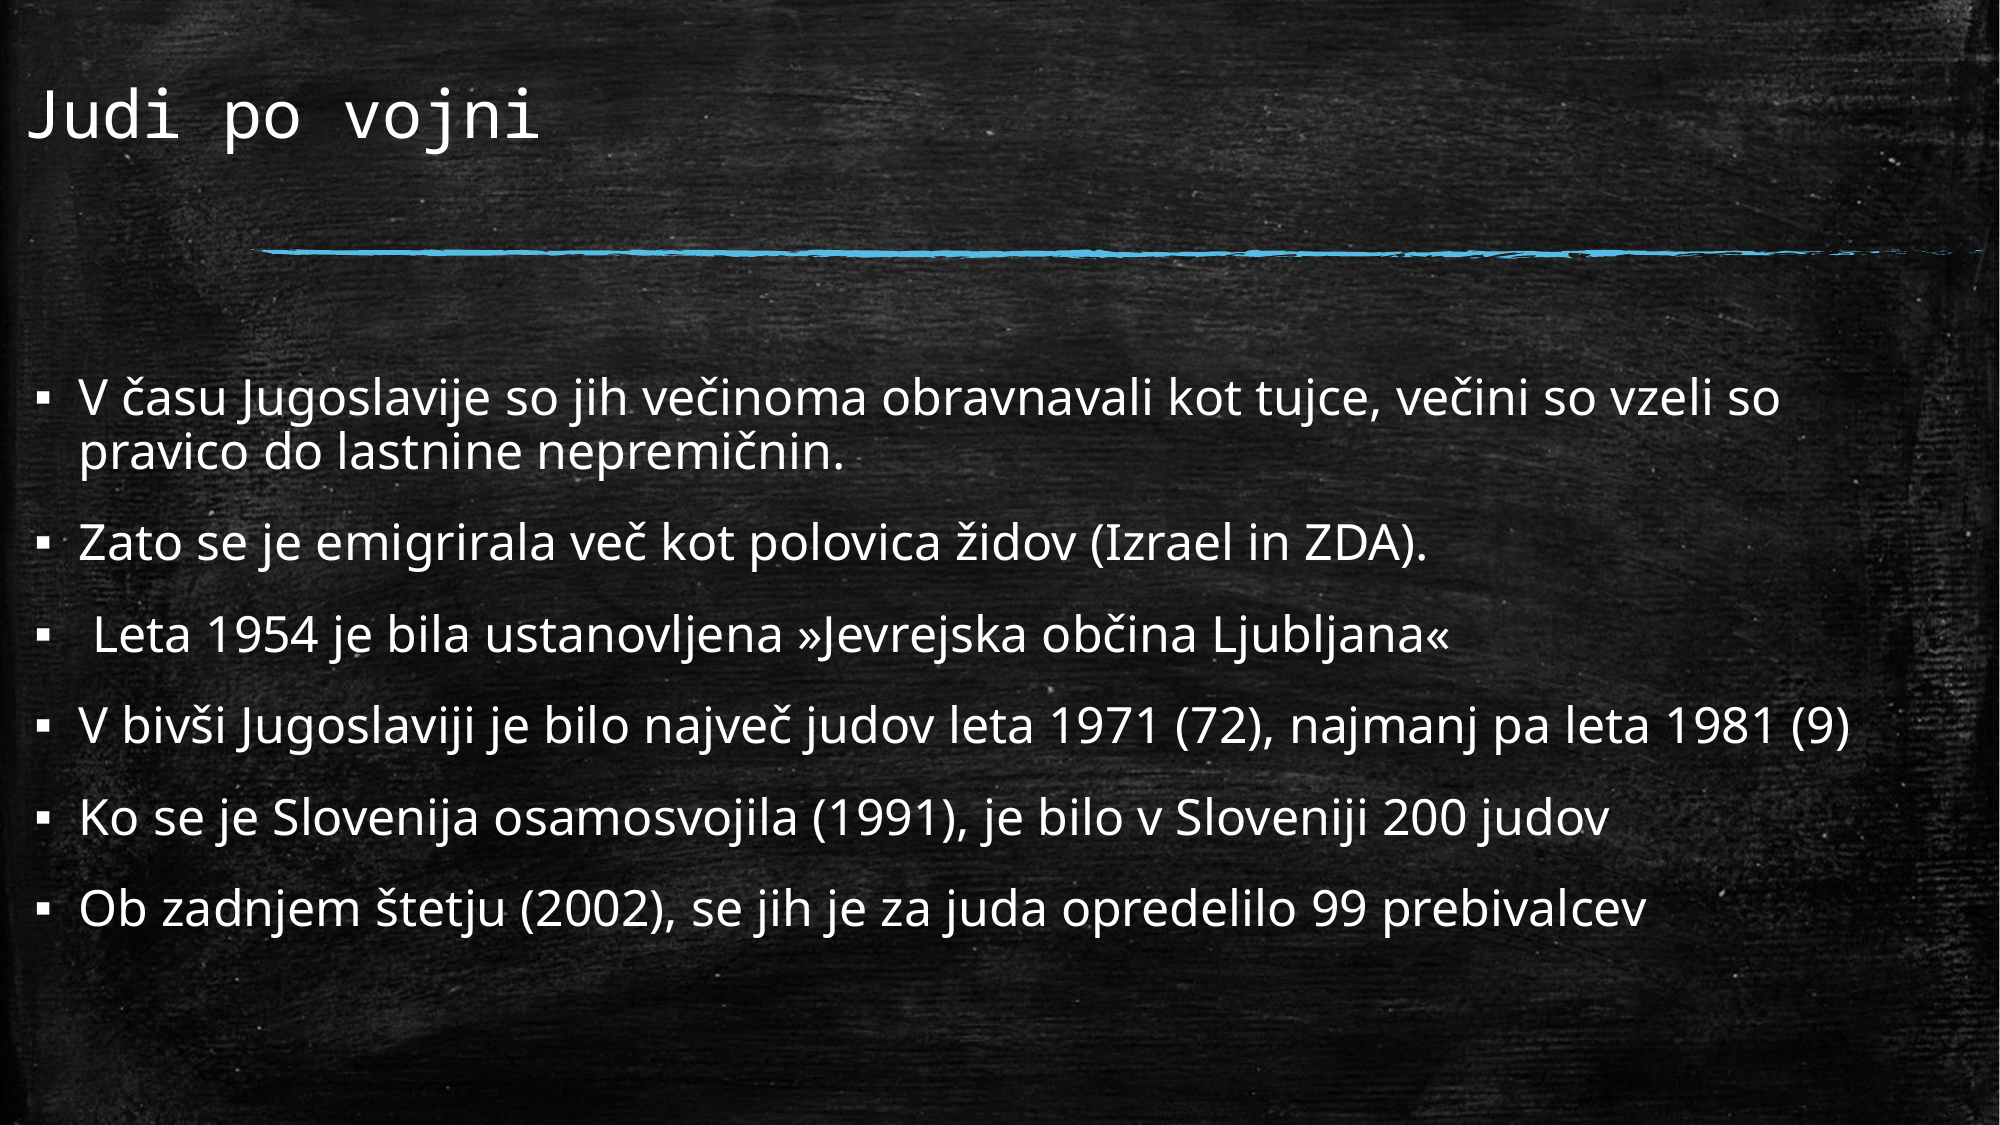

# Judi po vojni
V času Jugoslavije so jih večinoma obravnavali kot tujce, večini so vzeli so pravico do lastnine nepremičnin.
Zato se je emigrirala več kot polovica židov (Izrael in ZDA).
 Leta 1954 je bila ustanovljena »Jevrejska občina Ljubljana«
V bivši Jugoslaviji je bilo največ judov leta 1971 (72), najmanj pa leta 1981 (9)
Ko se je Slovenija osamosvojila (1991), je bilo v Sloveniji 200 judov
Ob zadnjem štetju (2002), se jih je za juda opredelilo 99 prebivalcev